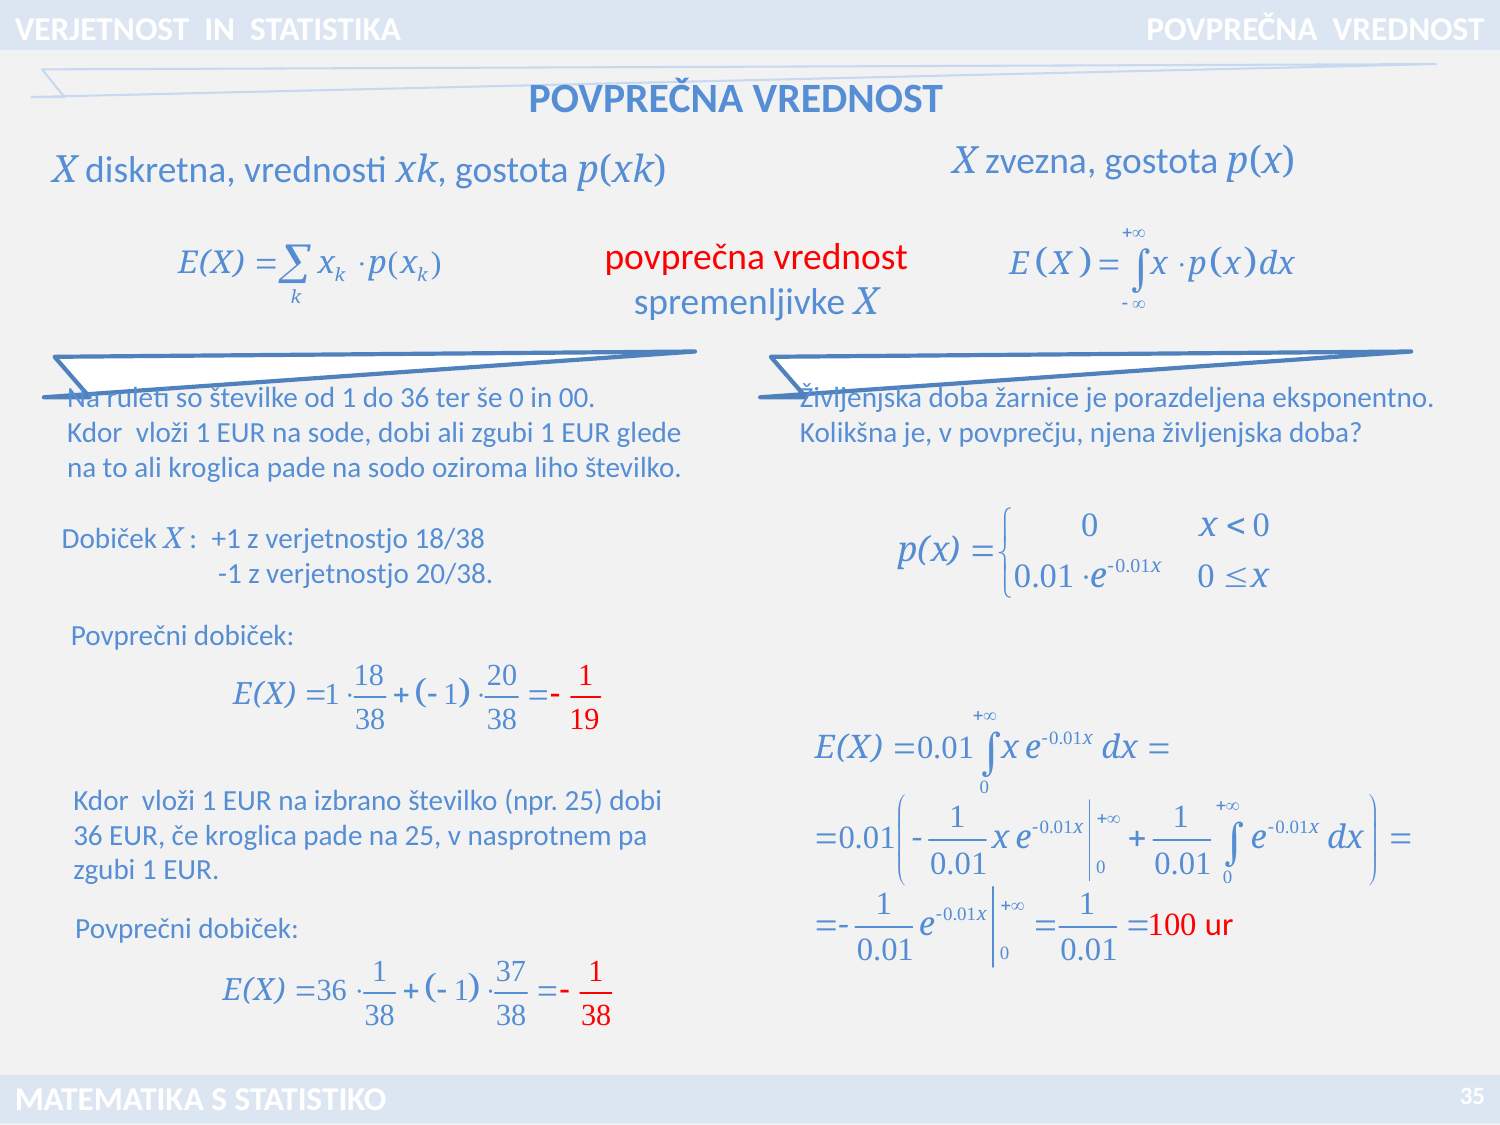

VERJETNOST IN STATISTIKA
POVPREČNA VREDNOST
POVPREČNA VREDNOST
X zvezna, gostota p(x)
X diskretna, vrednosti xk, gostota p(xk)
povprečna vrednost spremenljivke X
Na ruleti so številke od 1 do 36 ter še 0 in 00. Kdor vloži 1 EUR na sode, dobi ali zgubi 1 EUR glede na to ali kroglica pade na sodo oziroma liho številko.
Življenjska doba žarnice je porazdeljena eksponentno. Kolikšna je, v povprečju, njena življenjska doba?
Dobiček X :	+1 z verjetnostjo 18/38
 	 -1 z verjetnostjo 20/38.
Povprečni dobiček:
Kdor vloži 1 EUR na izbrano številko (npr. 25) dobi 36 EUR, če kroglica pade na 25, v nasprotnem pa zgubi 1 EUR.
Povprečni dobiček:
MATEMATIKA S STATISTIKO